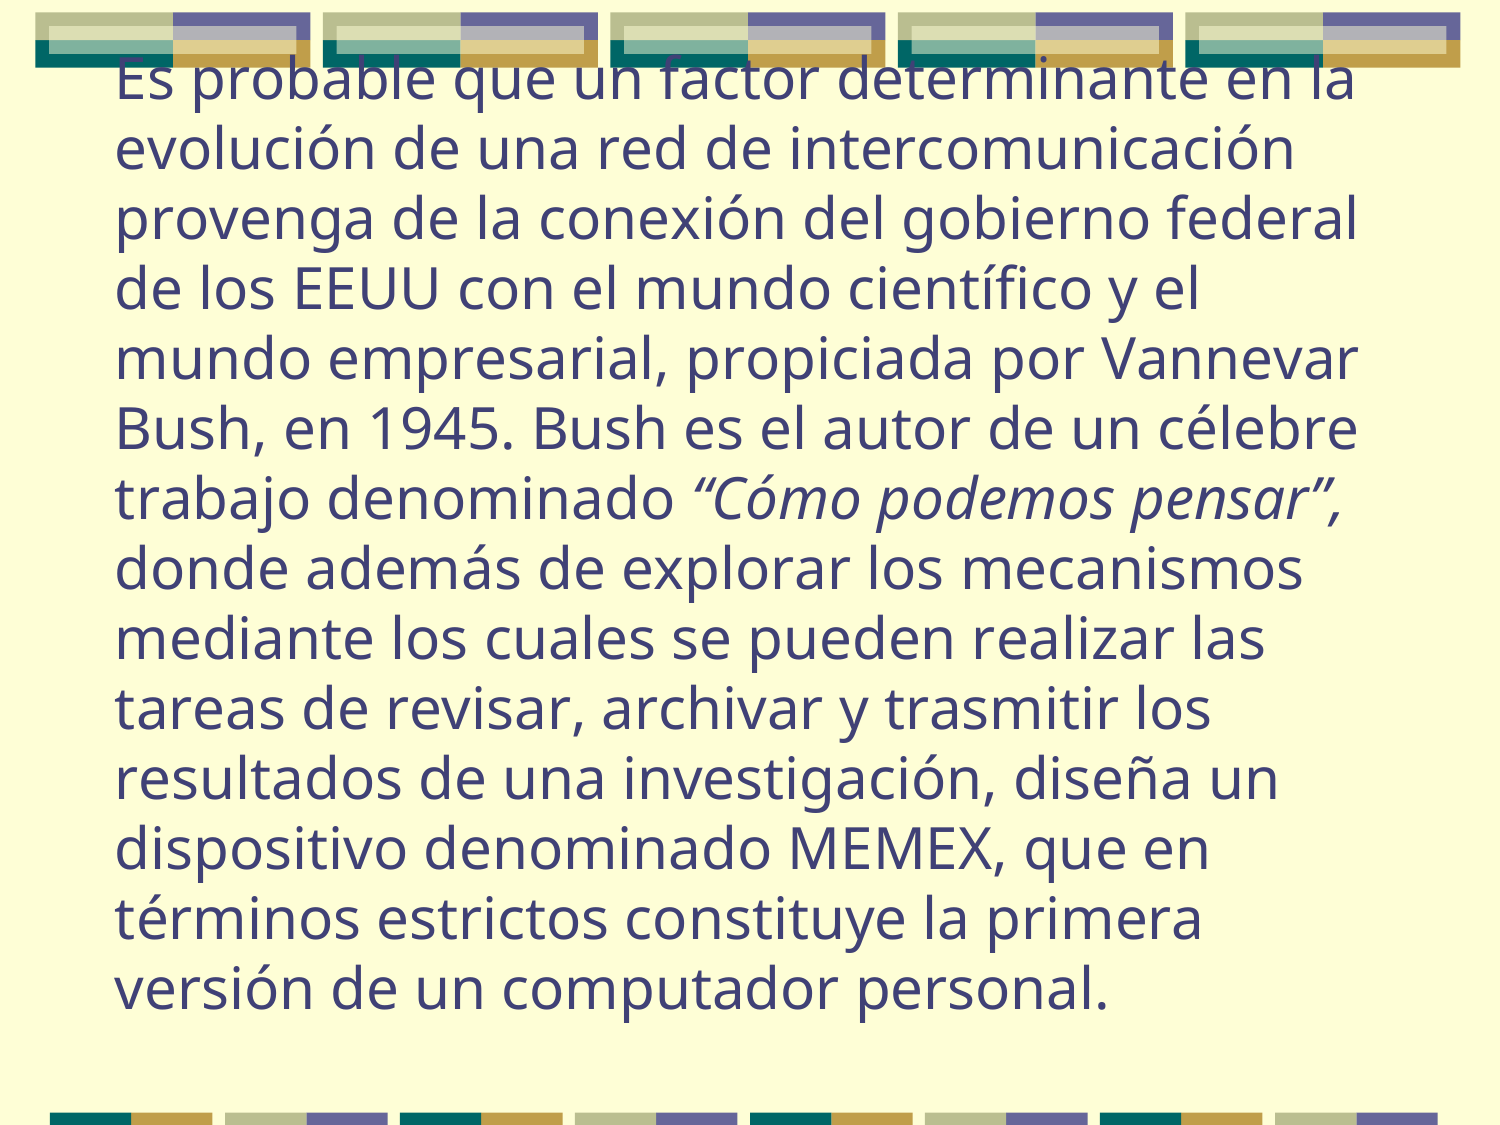

# Es probable que un factor determinante en la evolución de una red de intercomunicación provenga de la conexión del gobierno federal de los EEUU con el mundo científico y el mundo empresarial, propiciada por Vannevar Bush, en 1945. Bush es el autor de un célebre trabajo denominado “Cómo podemos pensar”, donde además de explorar los mecanismos mediante los cuales se pueden realizar las tareas de revisar, archivar y trasmitir los resultados de una investigación, diseña un dispositivo denominado MEMEX, que en términos estrictos constituye la primera versión de un computador personal.